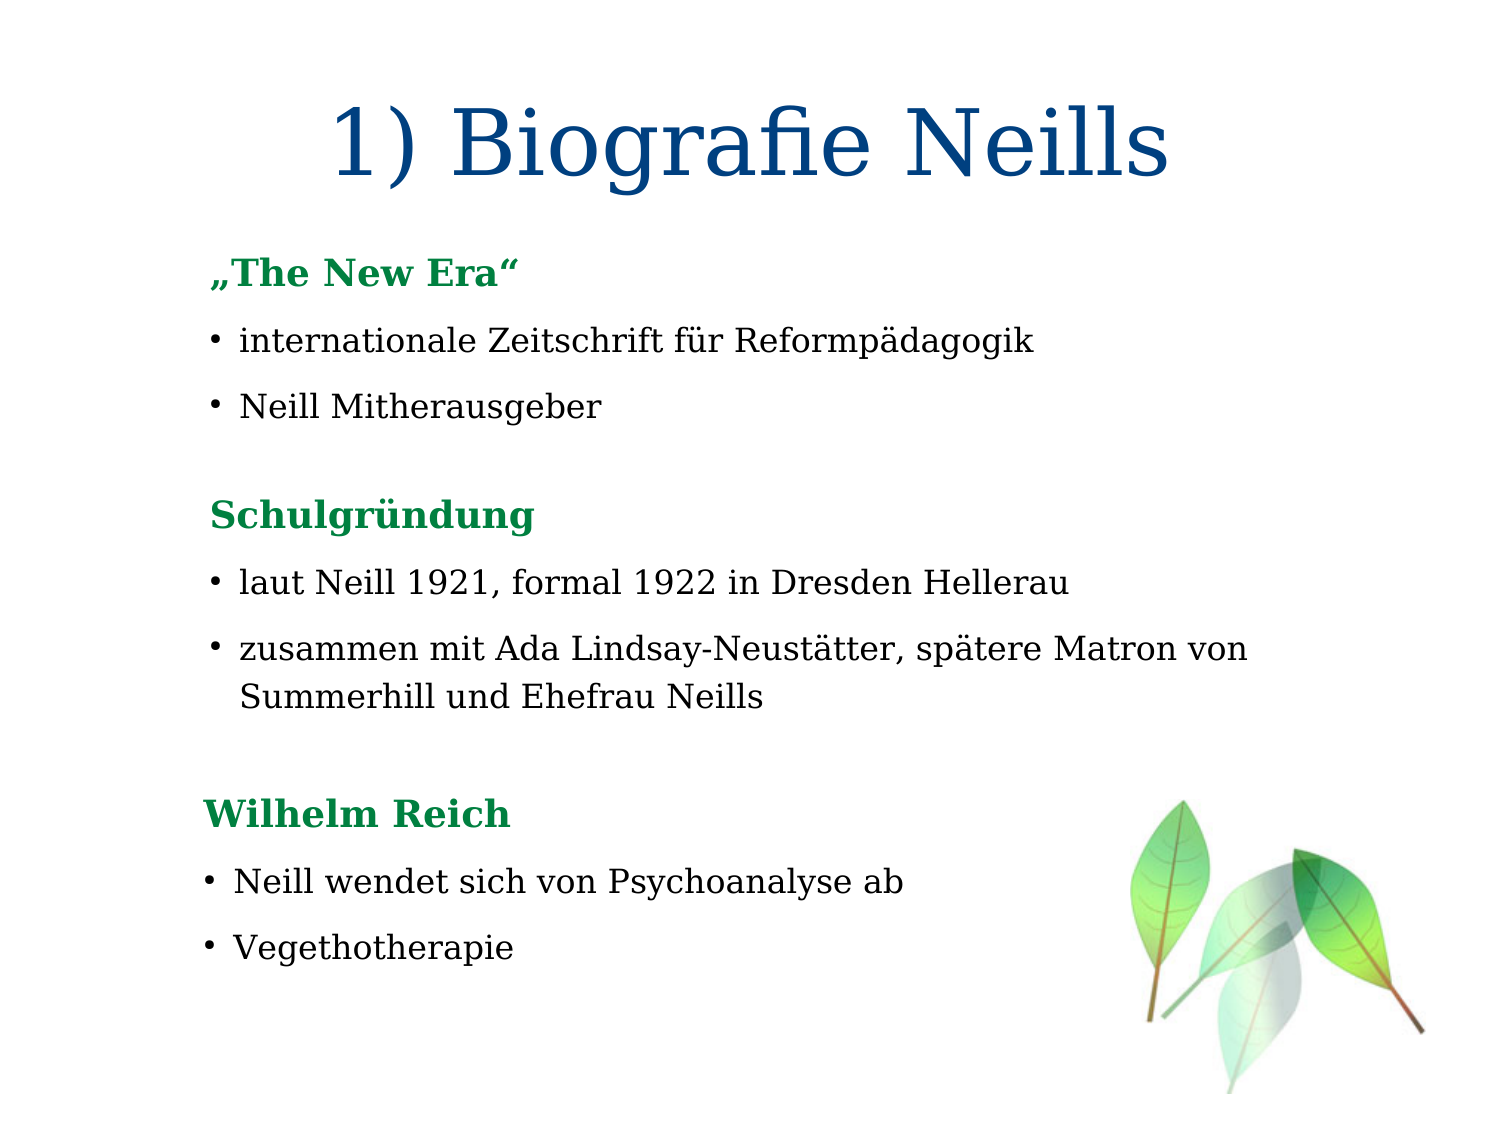

# 1) Biografie Neills
„The New Era“
internationale Zeitschrift für Reformpädagogik
Neill Mitherausgeber
Schulgründung
laut Neill 1921, formal 1922 in Dresden Hellerau
zusammen mit Ada Lindsay-Neustätter, spätere Matron von Summerhill und Ehefrau Neills
Wilhelm Reich
Neill wendet sich von Psychoanalyse ab
Vegethotherapie